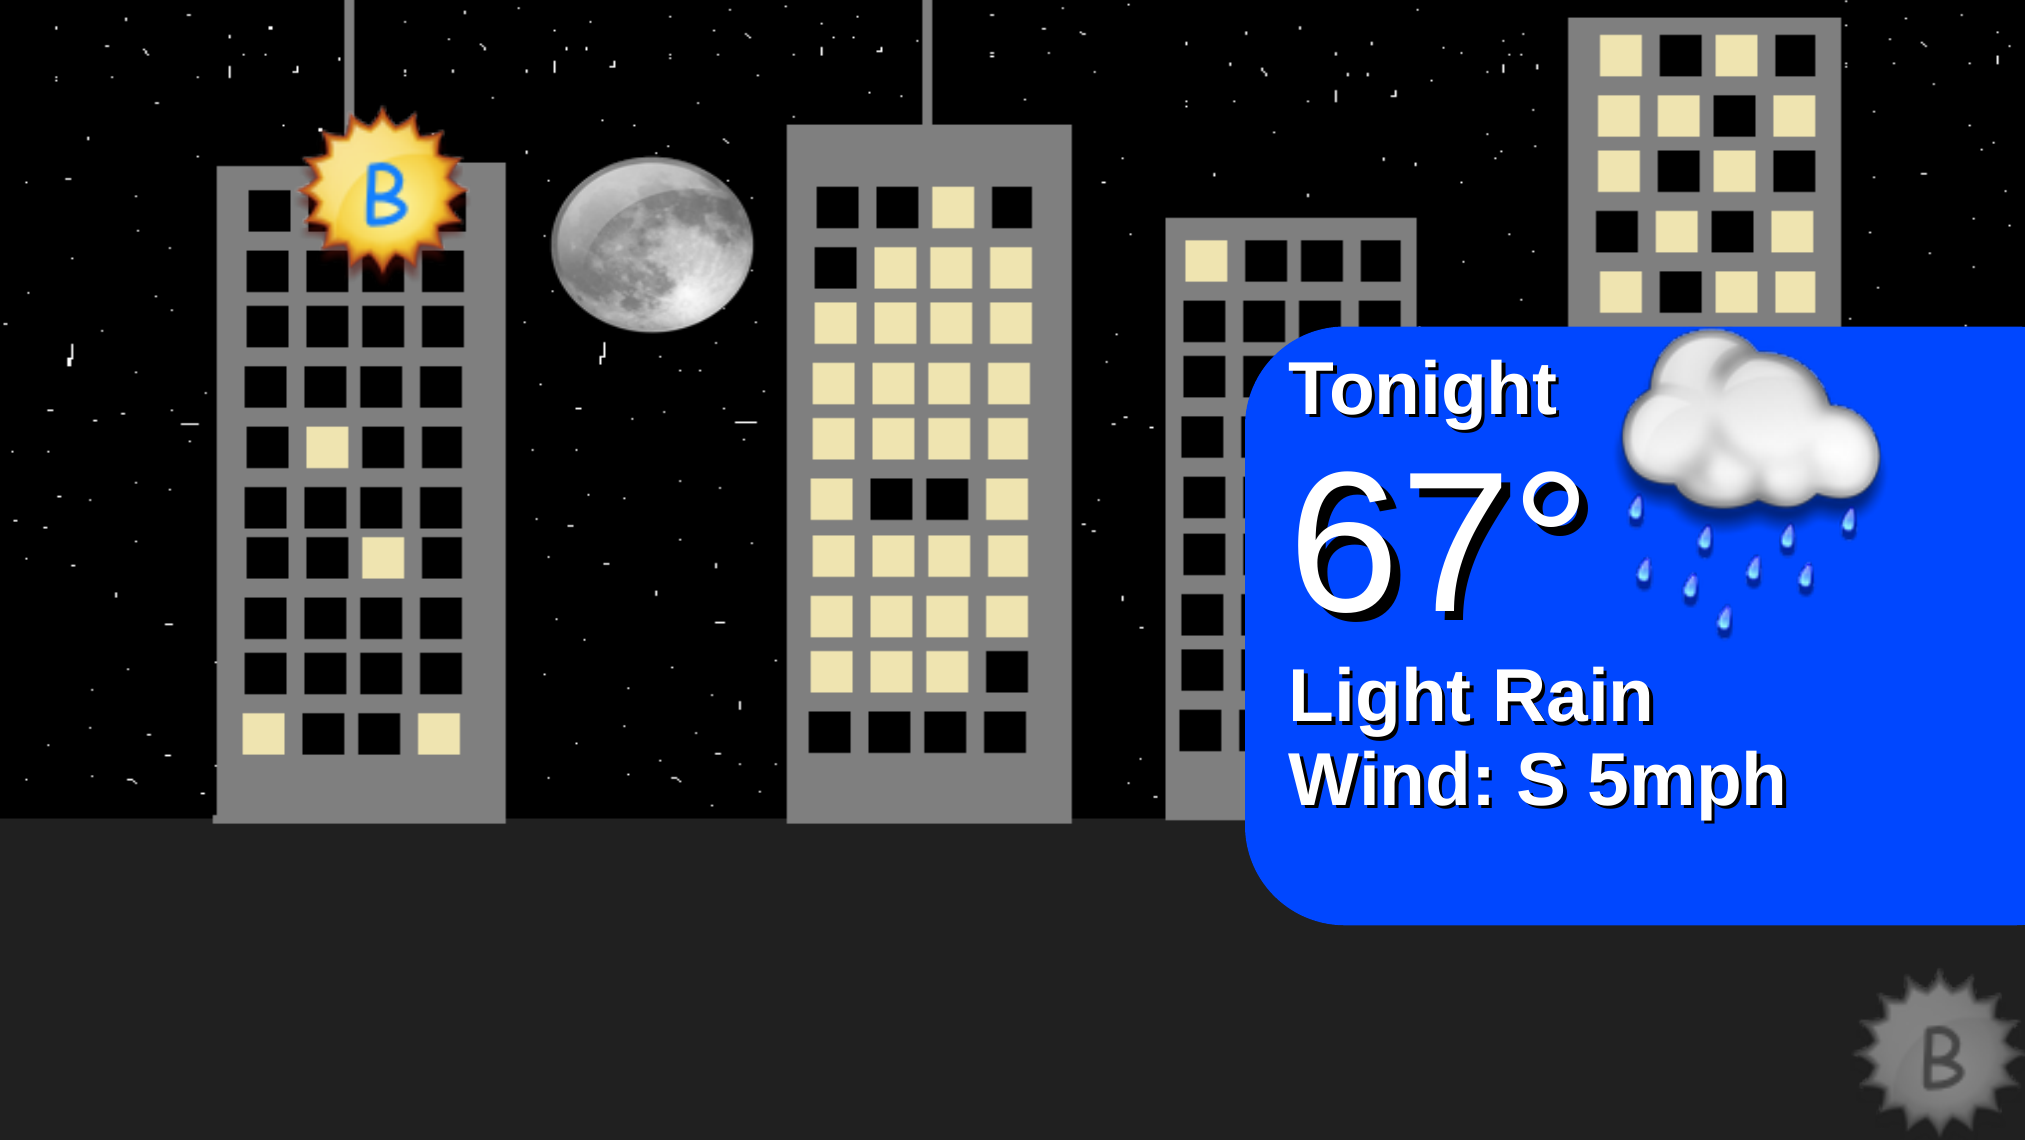

Tonight
67°
Light Rain
Wind: S 5mph